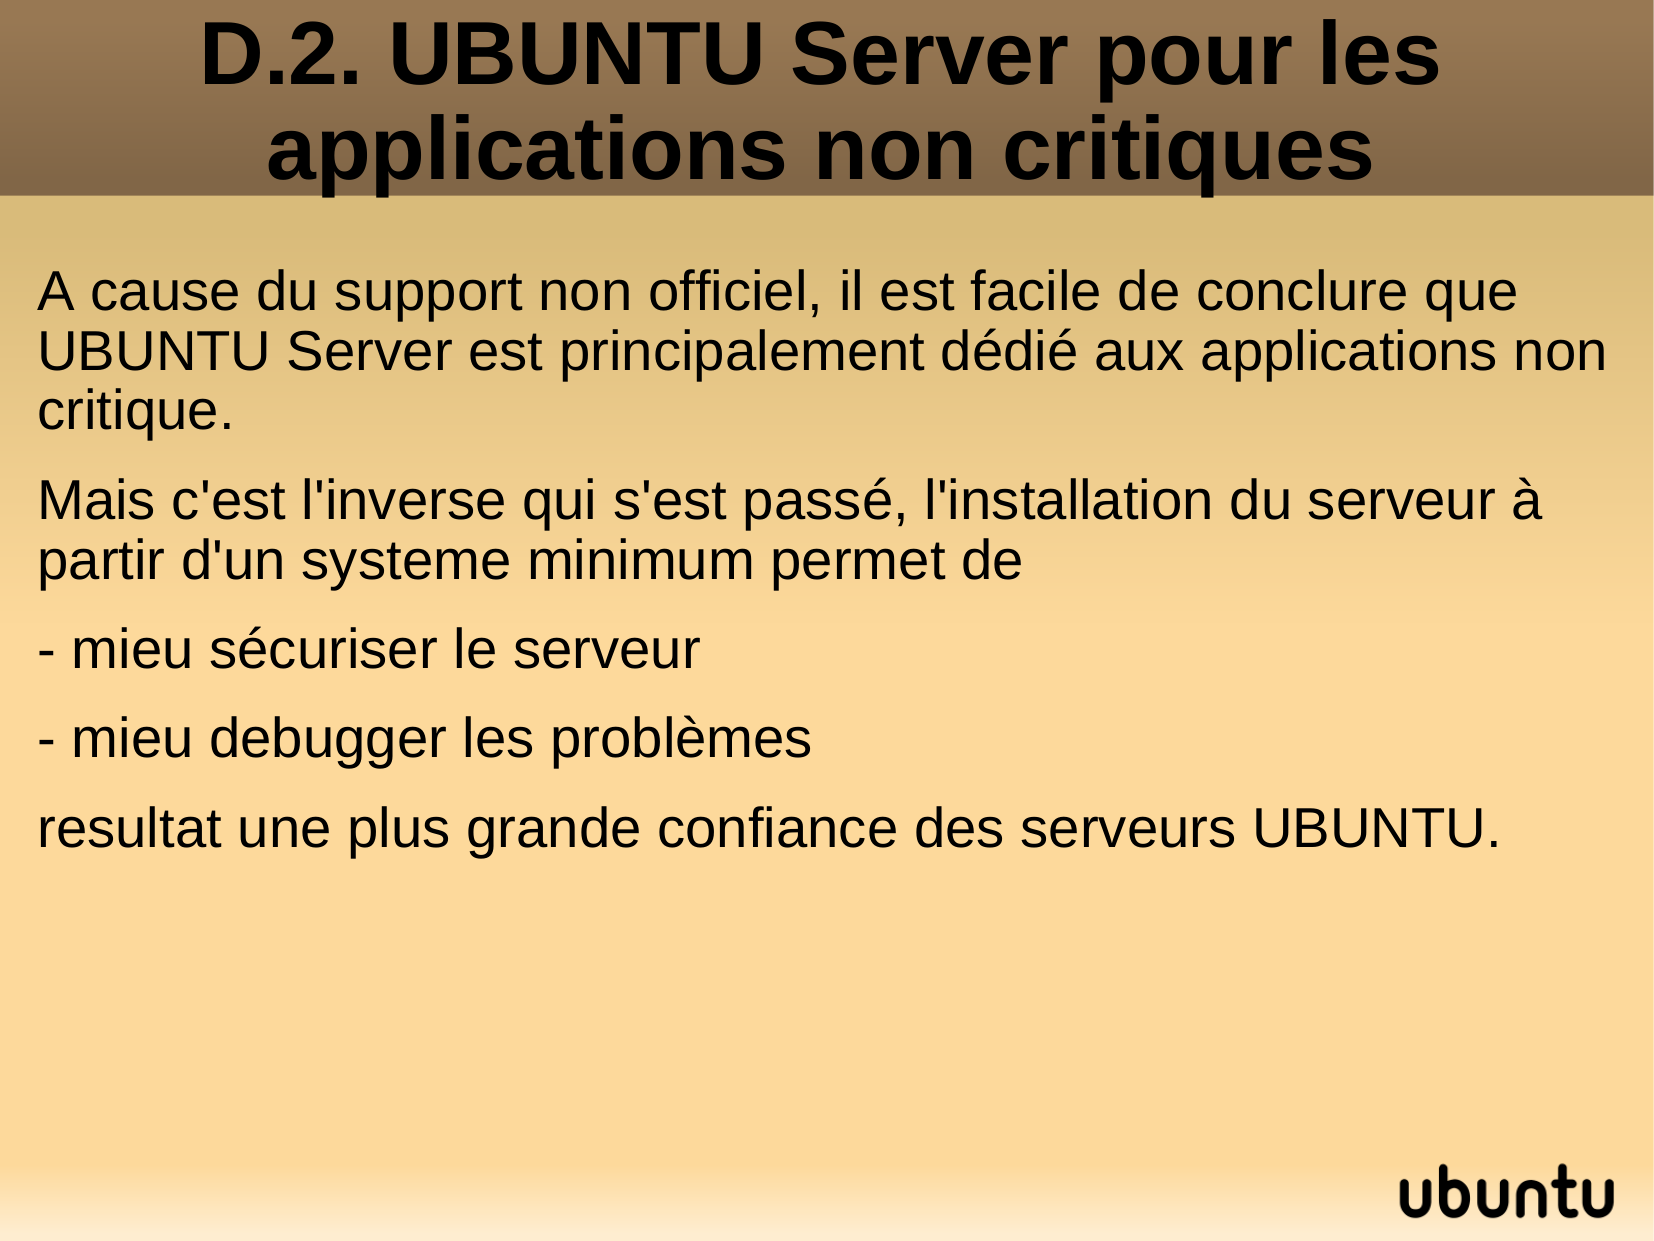

# D.2. UBUNTU Server pour les applications non critiques
A cause du support non officiel, il est facile de conclure que UBUNTU Server est principalement dédié aux applications non critique.
Mais c'est l'inverse qui s'est passé, l'installation du serveur à partir d'un systeme minimum permet de
- mieu sécuriser le serveur
- mieu debugger les problèmes
resultat une plus grande confiance des serveurs UBUNTU.